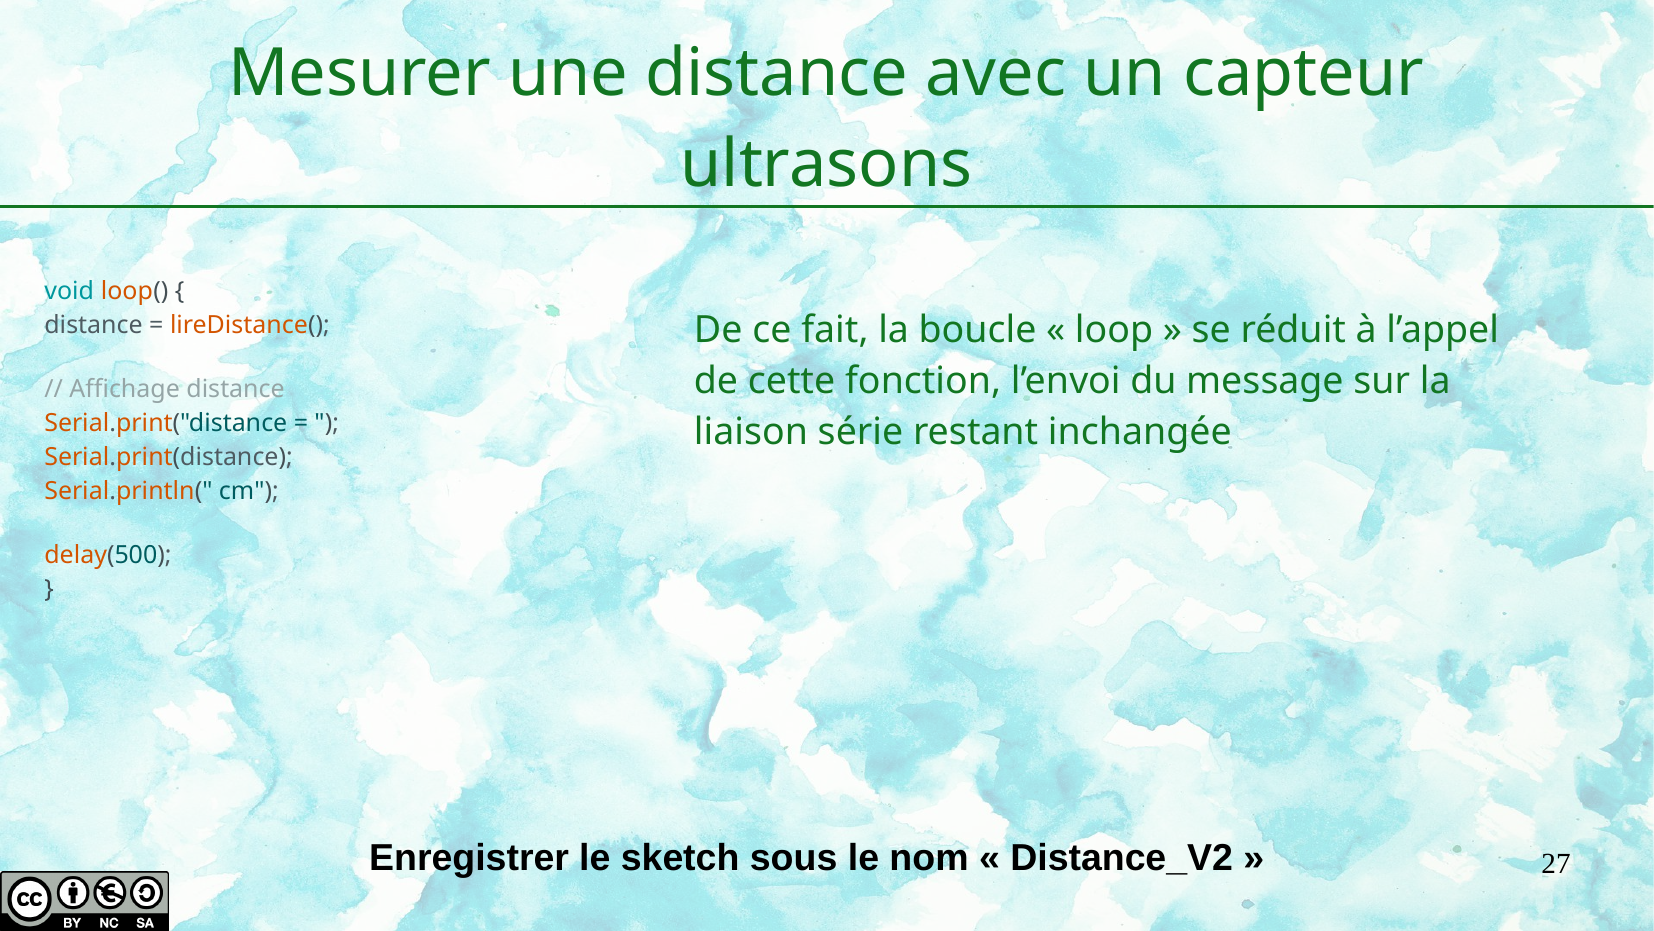

# Mesurer une distance avec un capteur ultrasons
void loop() {
distance = lireDistance();
// Affichage distance
Serial.print("distance = ");
Serial.print(distance);
Serial.println(" cm");
delay(500);
}
De ce fait, la boucle « loop » se réduit à l’appel de cette fonction, l’envoi du message sur la liaison série restant inchangée
Enregistrer le sketch sous le nom « Distance_V2 »
27